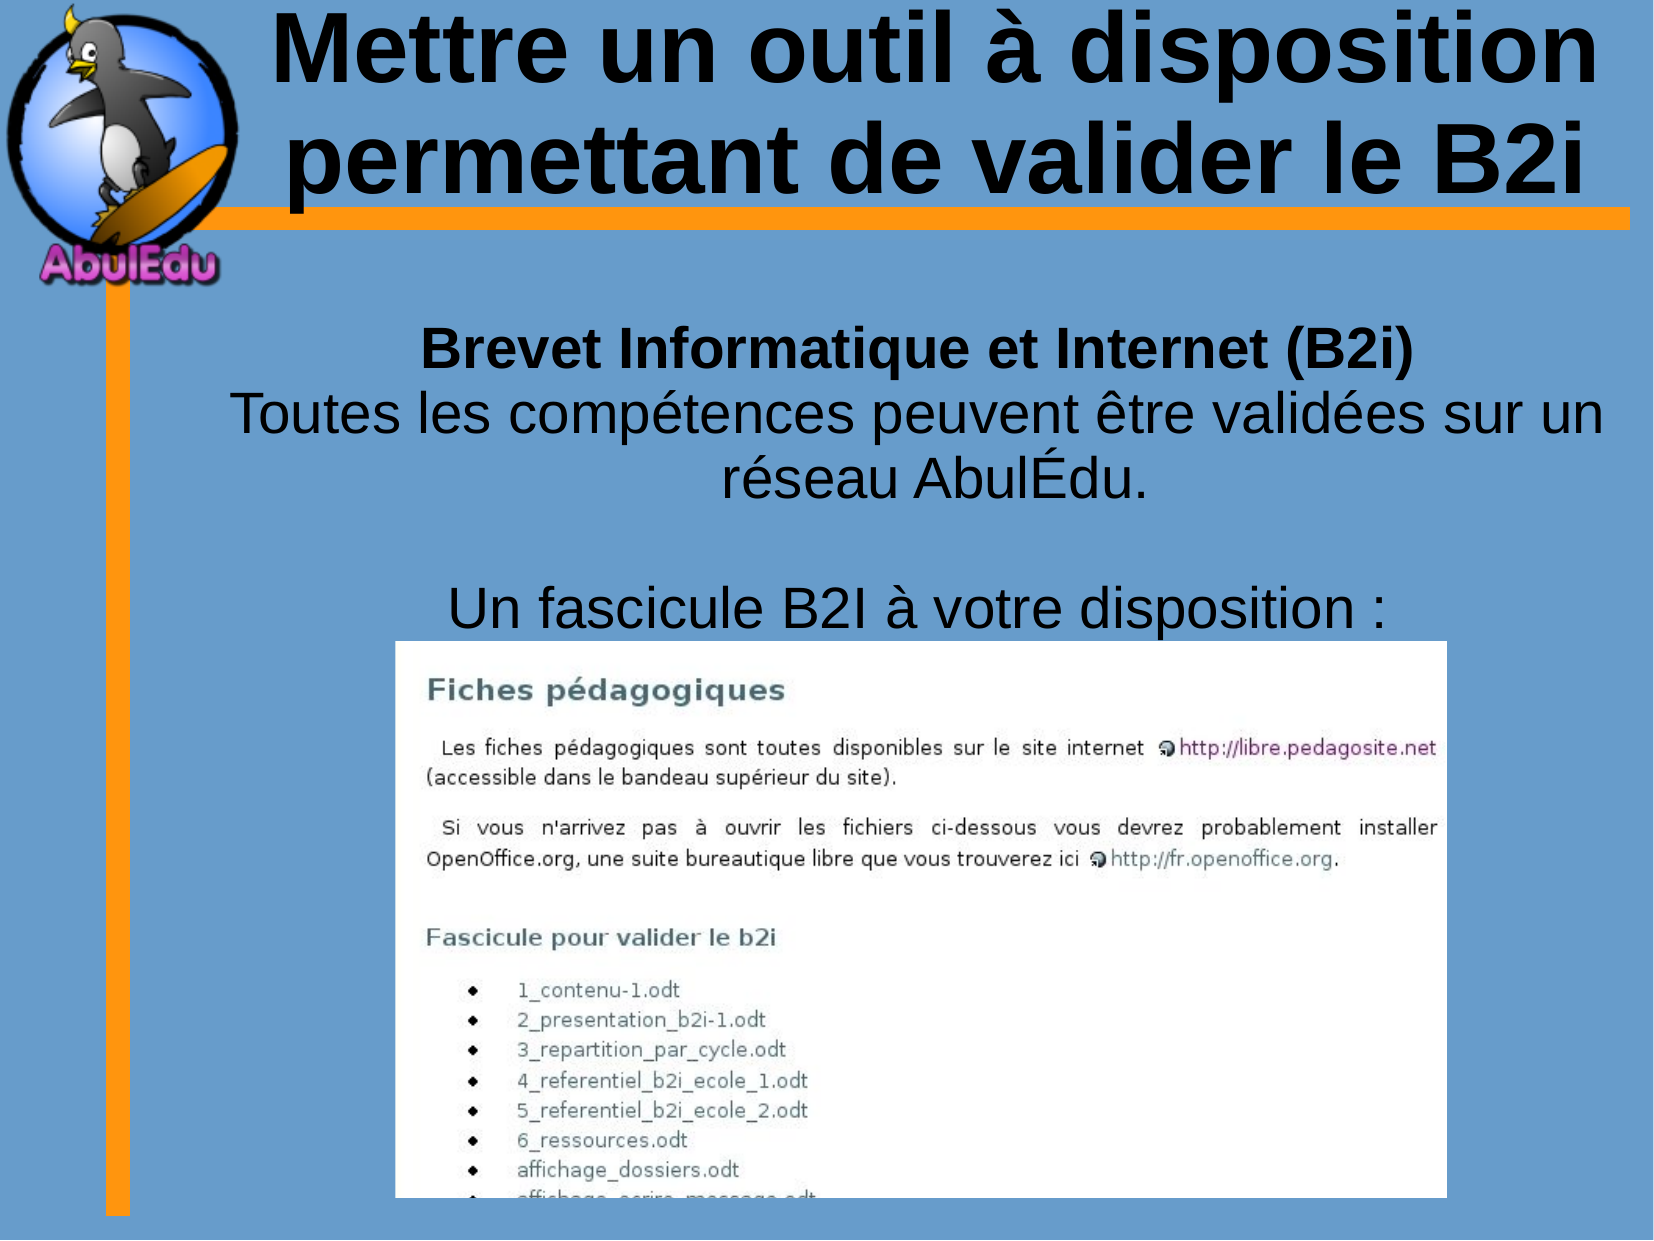

# Mettre un outil à disposition permettant de valider le B2i
Brevet Informatique et Internet (B2i)
Toutes les compétences peuvent être validées sur un réseau AbulÉdu.
Un fascicule B2I à votre disposition :